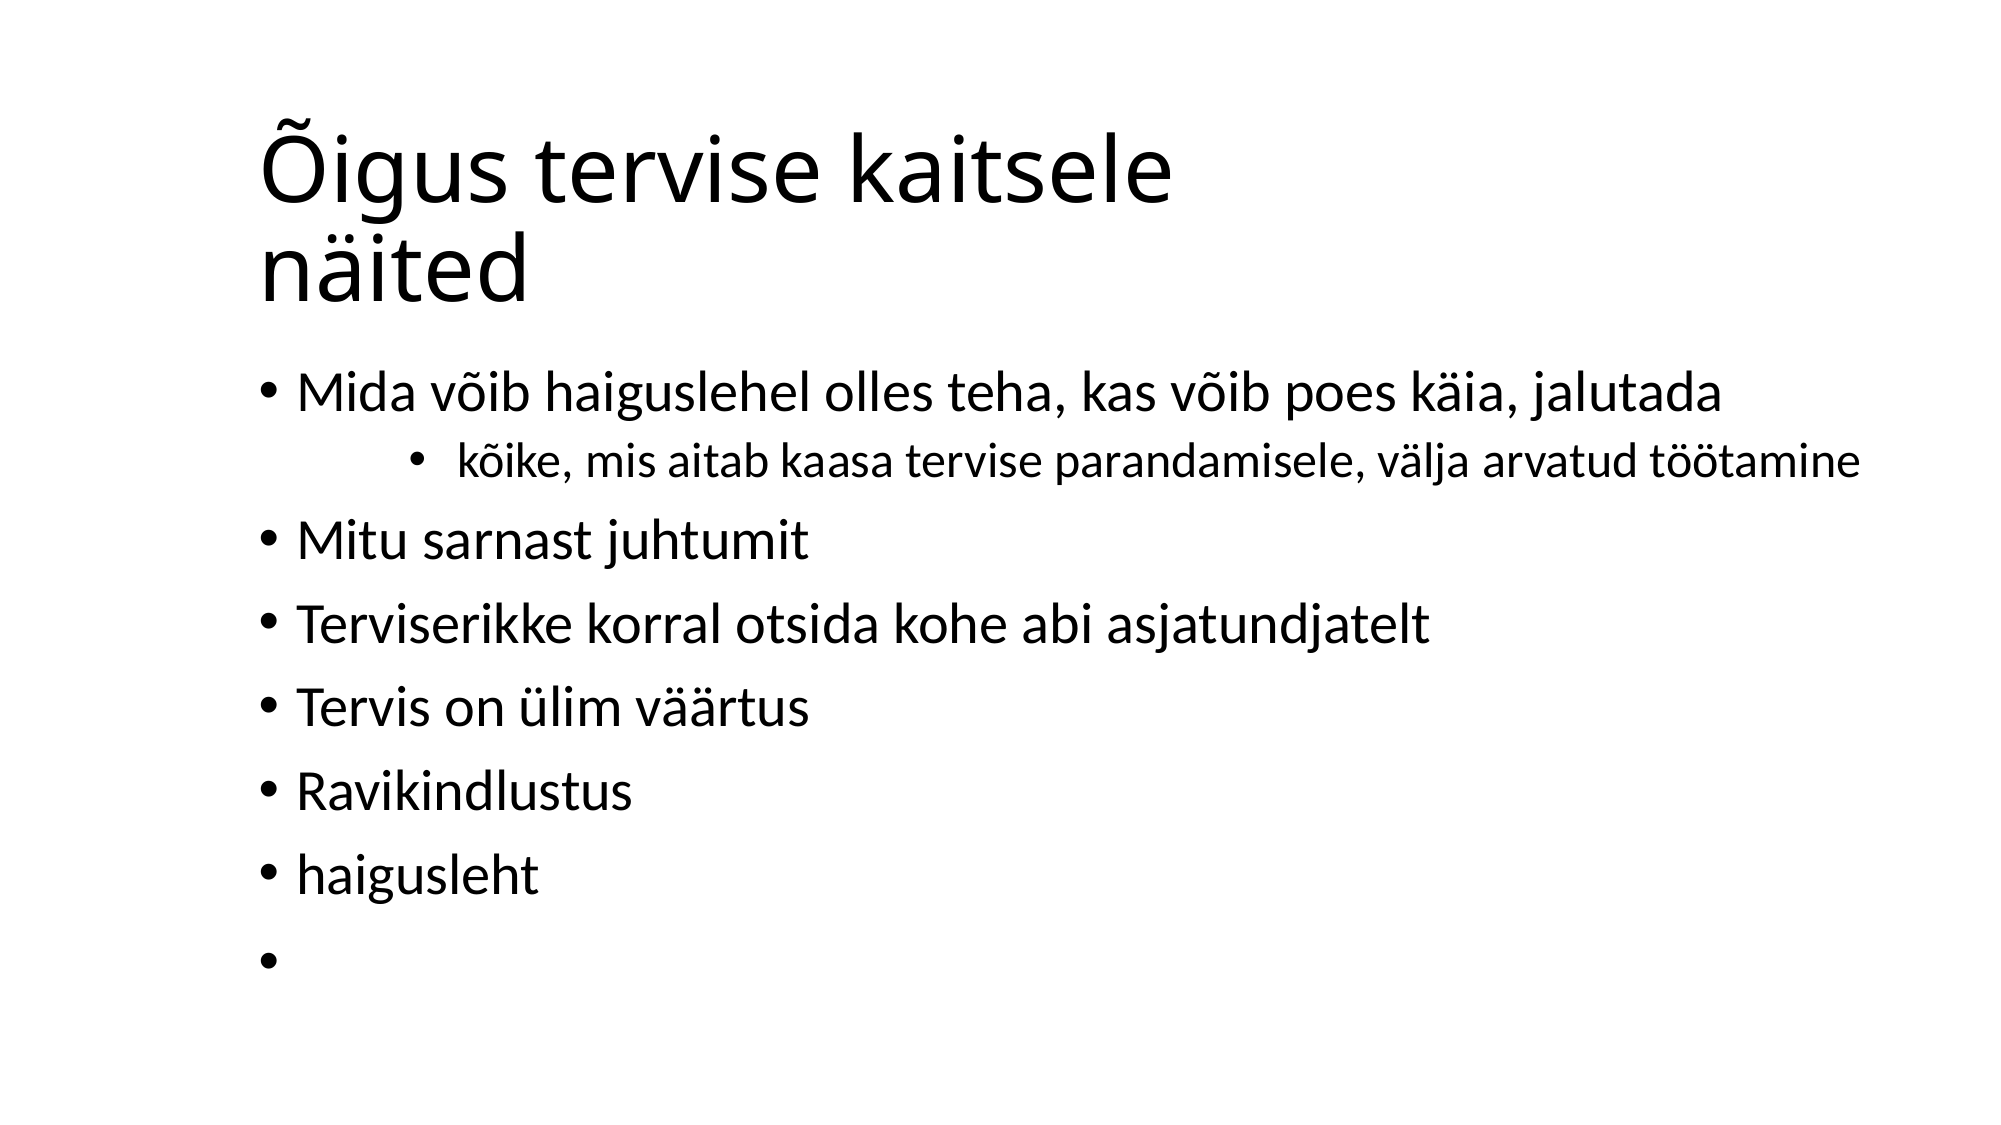

# Õigus tervise kaitsele näited
Mida võib haiguslehel olles teha, kas võib poes käia, jalutada
 kõike, mis aitab kaasa tervise parandamisele, välja arvatud töötamine
Mitu sarnast juhtumit
Terviserikke korral otsida kohe abi asjatundjatelt
Tervis on ülim väärtus
Ravikindlustus
haigusleht